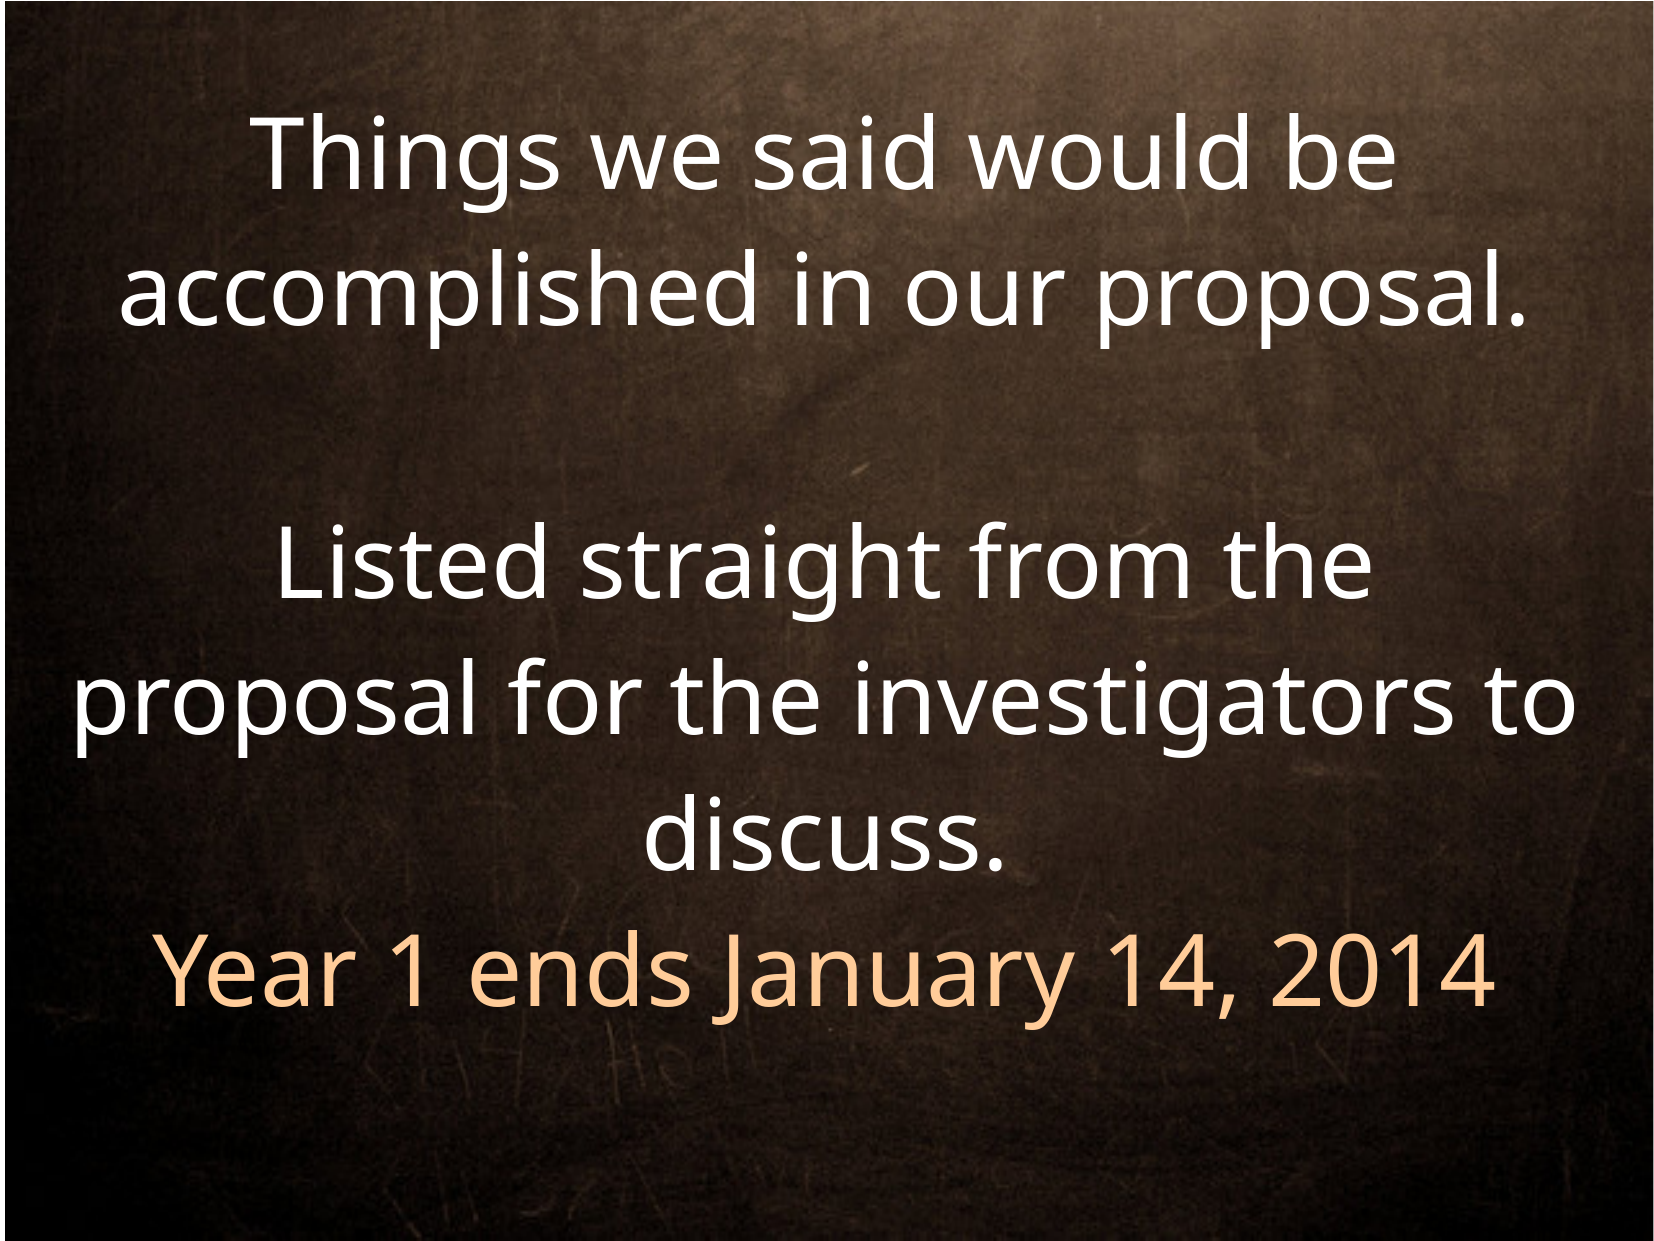

Things we said would be accomplished in our proposal.
Listed straight from the proposal for the investigators to discuss.
Year 1 ends January 14, 2014